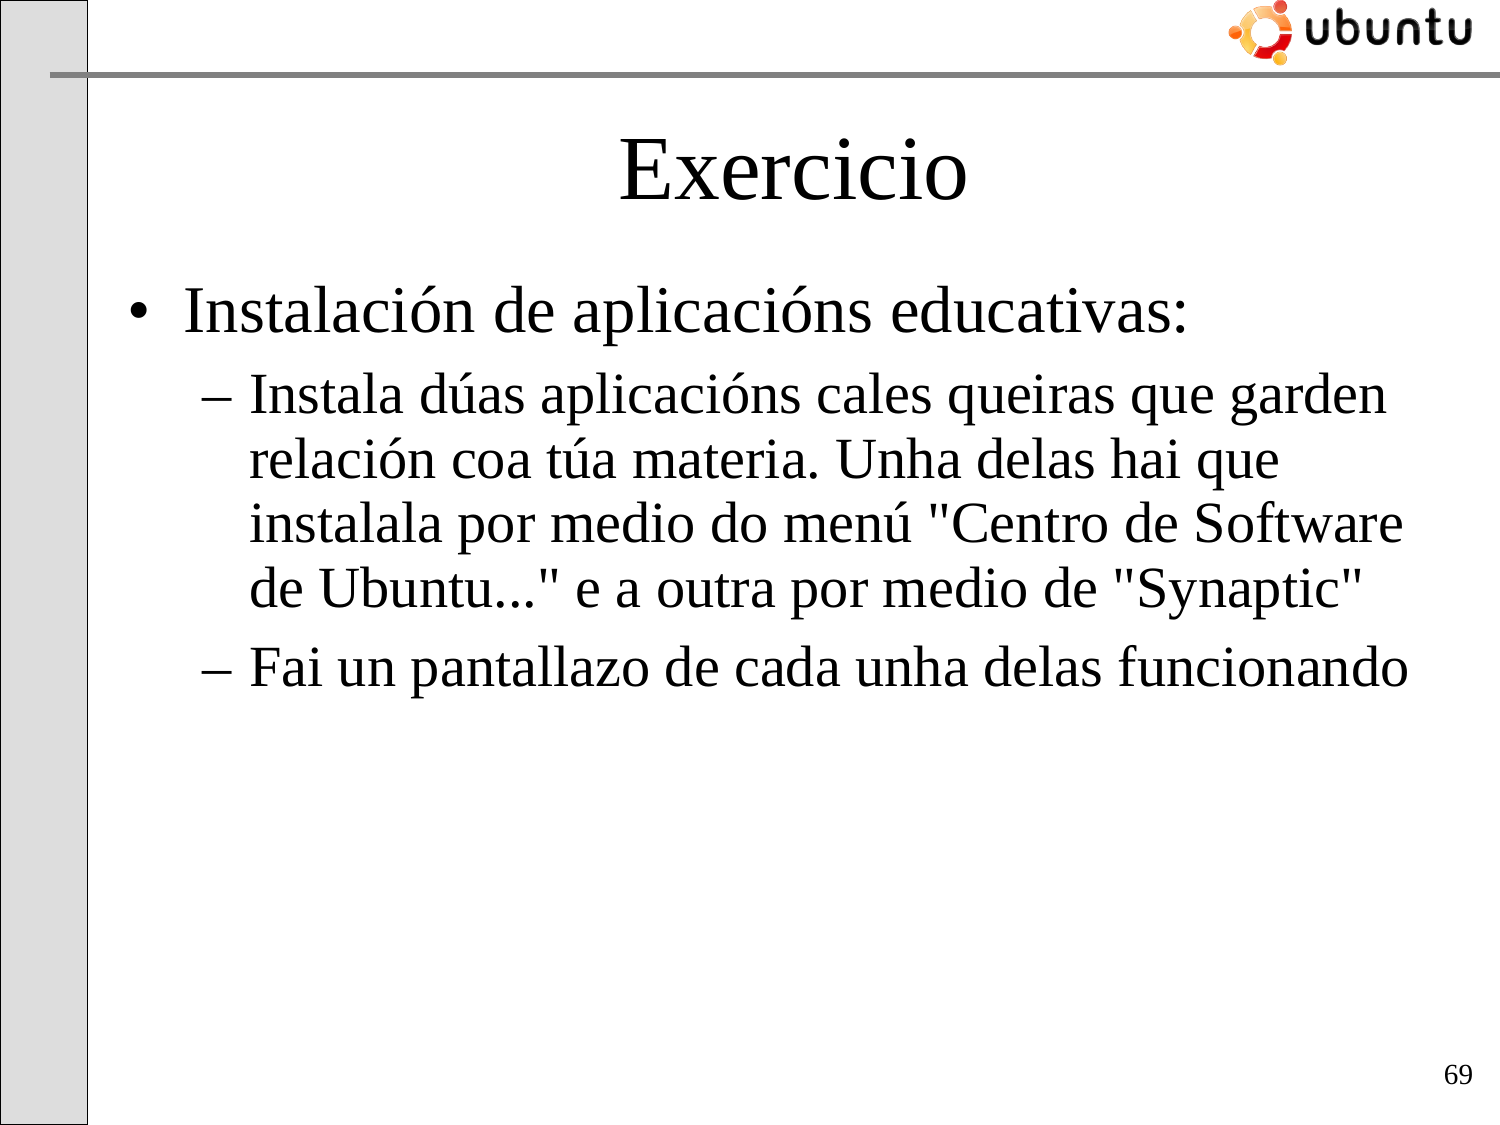

# Exercicio
Instalación de aplicacións educativas:
Instala dúas aplicacións cales queiras que garden relación coa túa materia. Unha delas hai que instalala por medio do menú "Centro de Software de Ubuntu..." e a outra por medio de "Synaptic"
Fai un pantallazo de cada unha delas funcionando
69